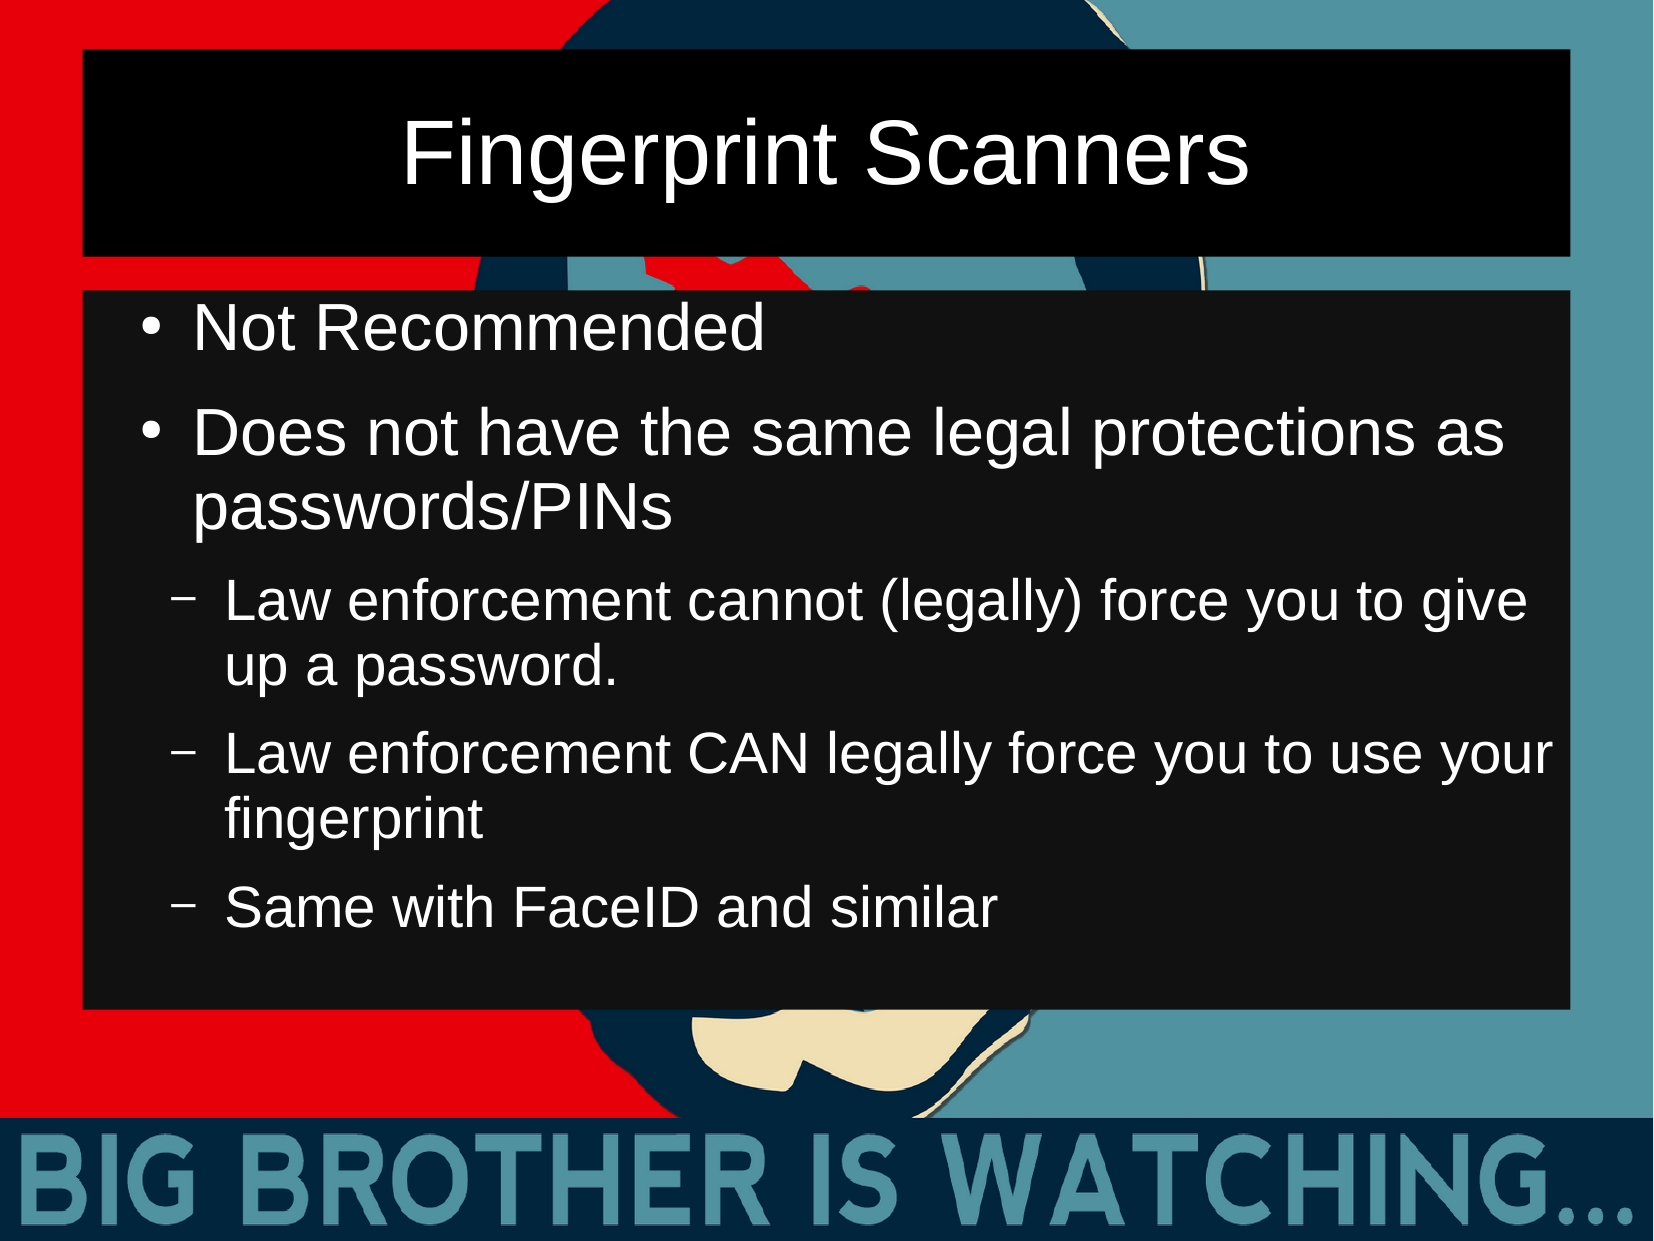

# Fingerprint Scanners
Not Recommended
Does not have the same legal protections as passwords/PINs
Law enforcement cannot (legally) force you to give up a password.
Law enforcement CAN legally force you to use your fingerprint
Same with FaceID and similar